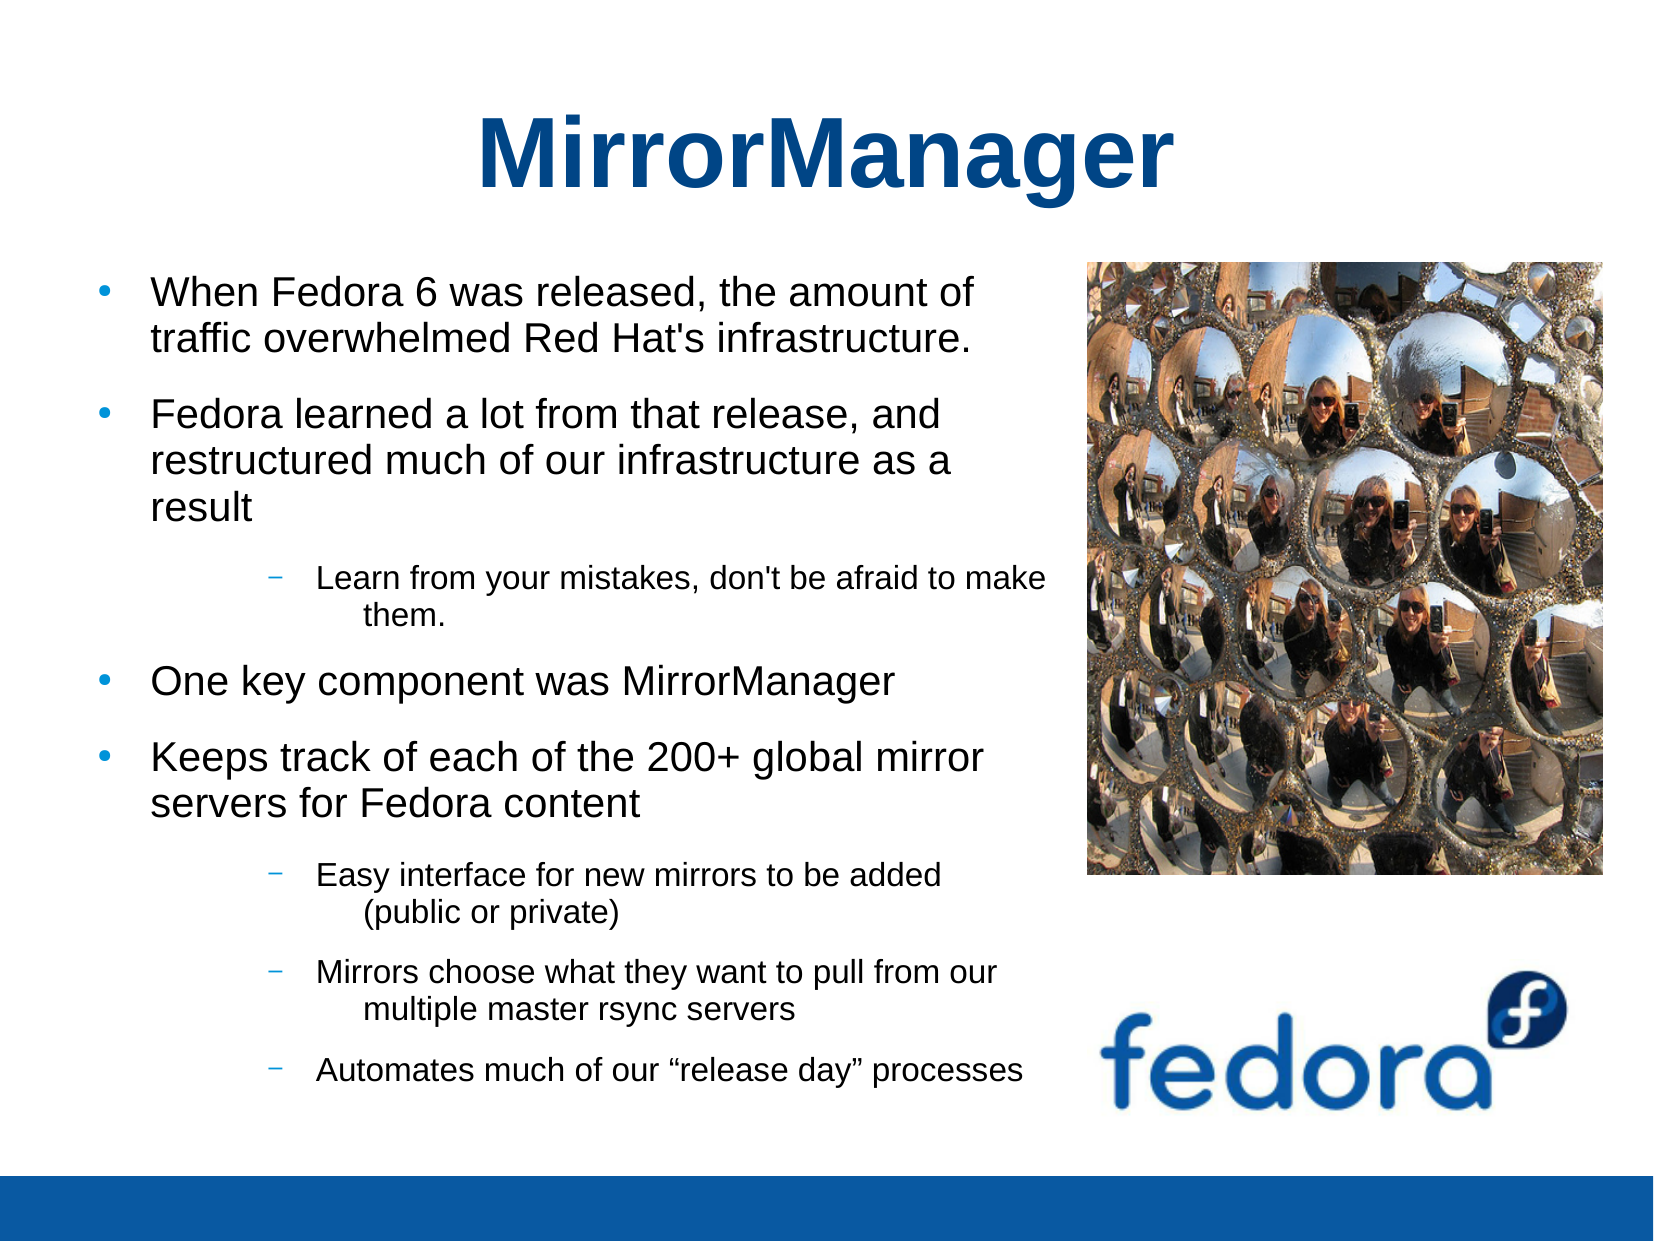

# MirrorManager
When Fedora 6 was released, the amount of traffic overwhelmed Red Hat's infrastructure.
Fedora learned a lot from that release, and restructured much of our infrastructure as a result
Learn from your mistakes, don't be afraid to make them.
One key component was MirrorManager
Keeps track of each of the 200+ global mirror servers for Fedora content
Easy interface for new mirrors to be added (public or private)
Mirrors choose what they want to pull from our multiple master rsync servers
Automates much of our “release day” processes